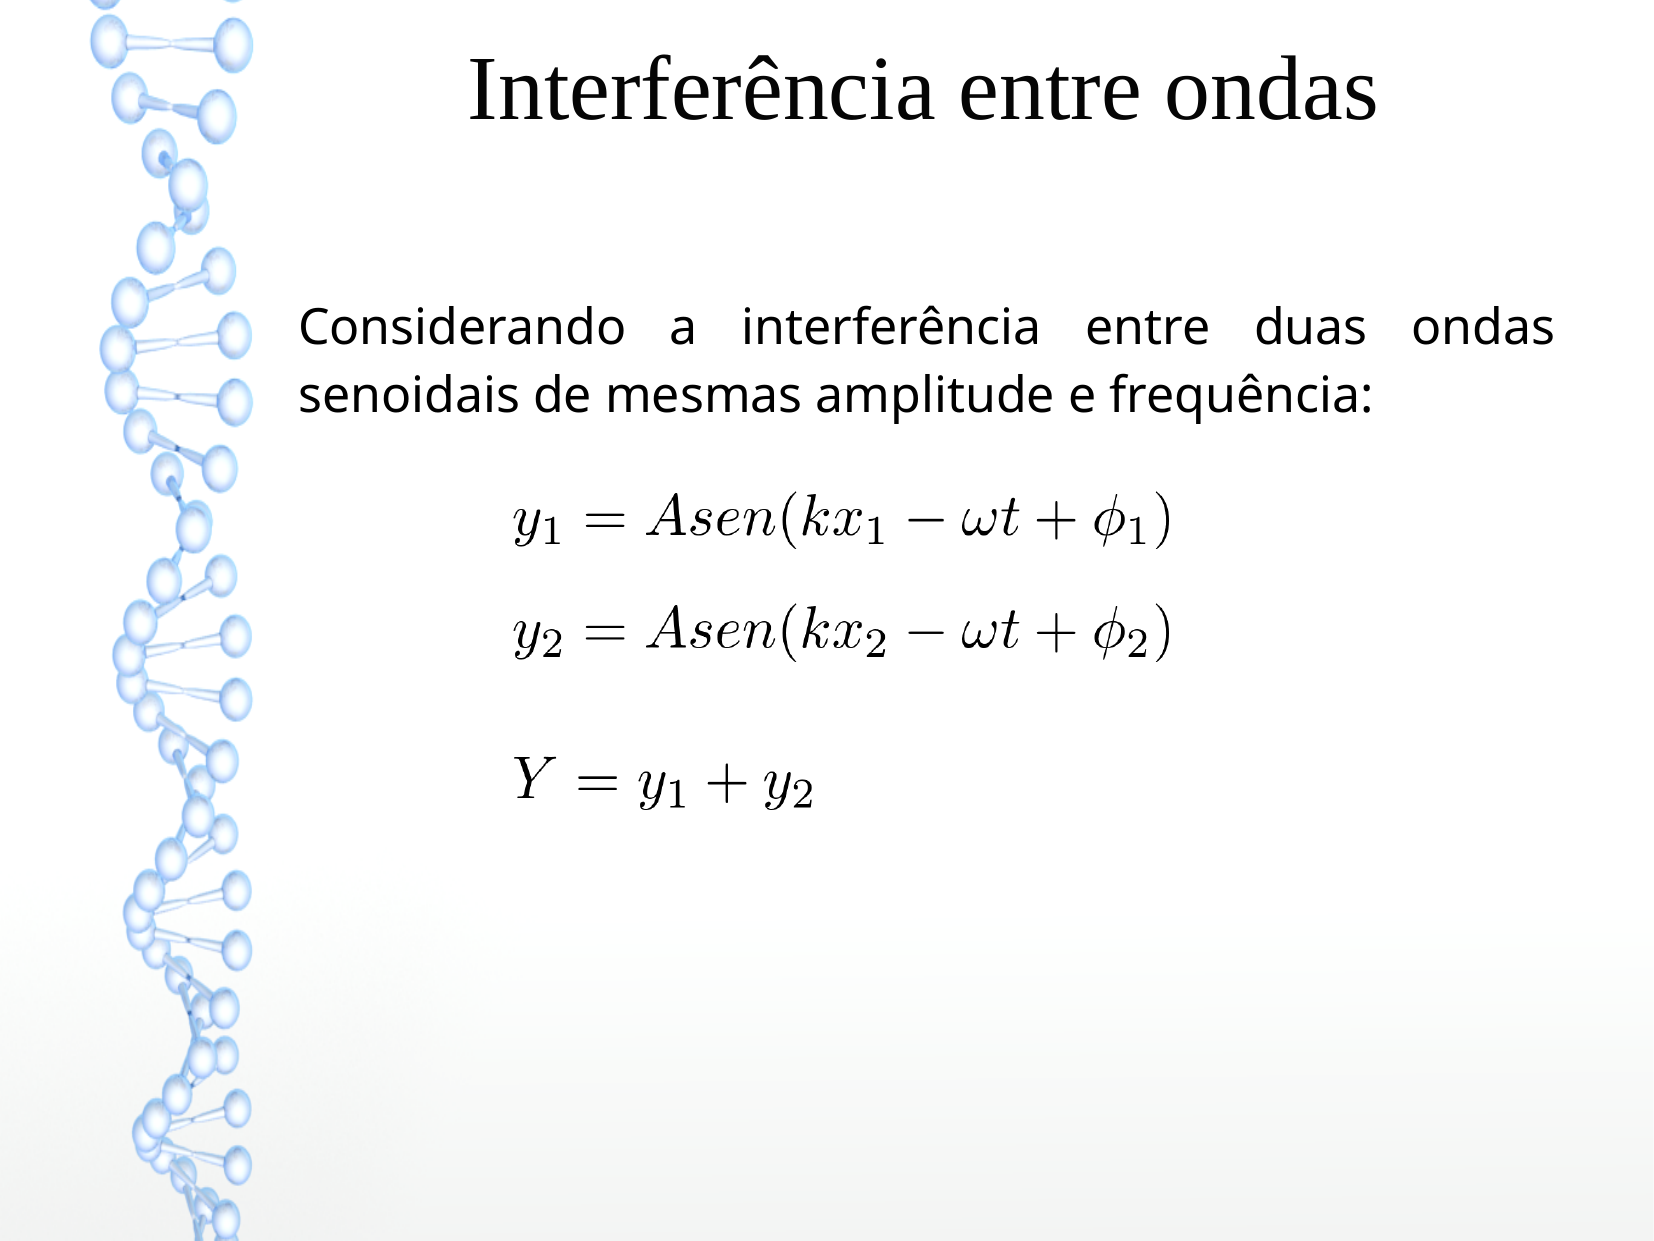

# Interferência entre ondas
Considerando a interferência entre duas ondas senoidais de mesmas amplitude e frequência: